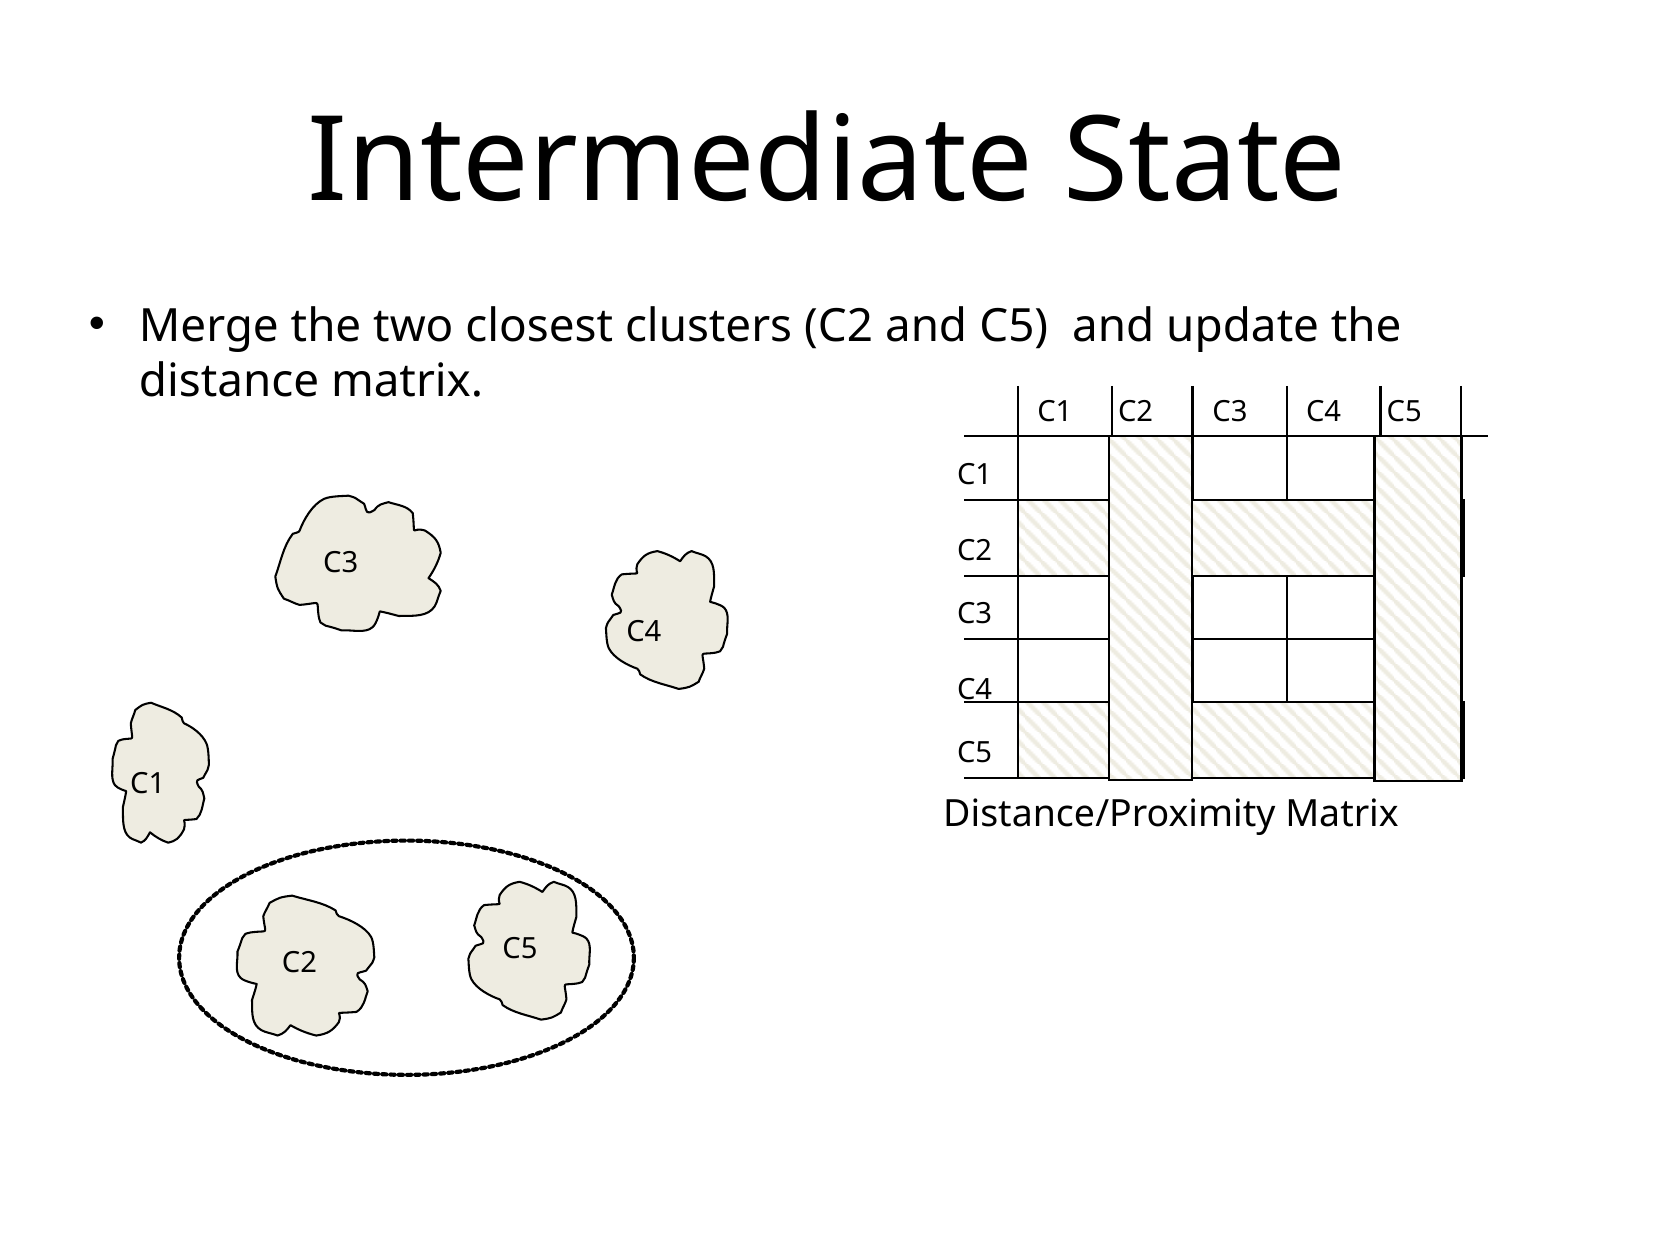

# Intermediate State
Merge the two closest clusters (C2 and C5) and update the distance matrix.
C1
C2
C3
C4
C5
C1
C2
C3
C4
C5
C3
C4
C1
Distance/Proximity Matrix
C5
C2